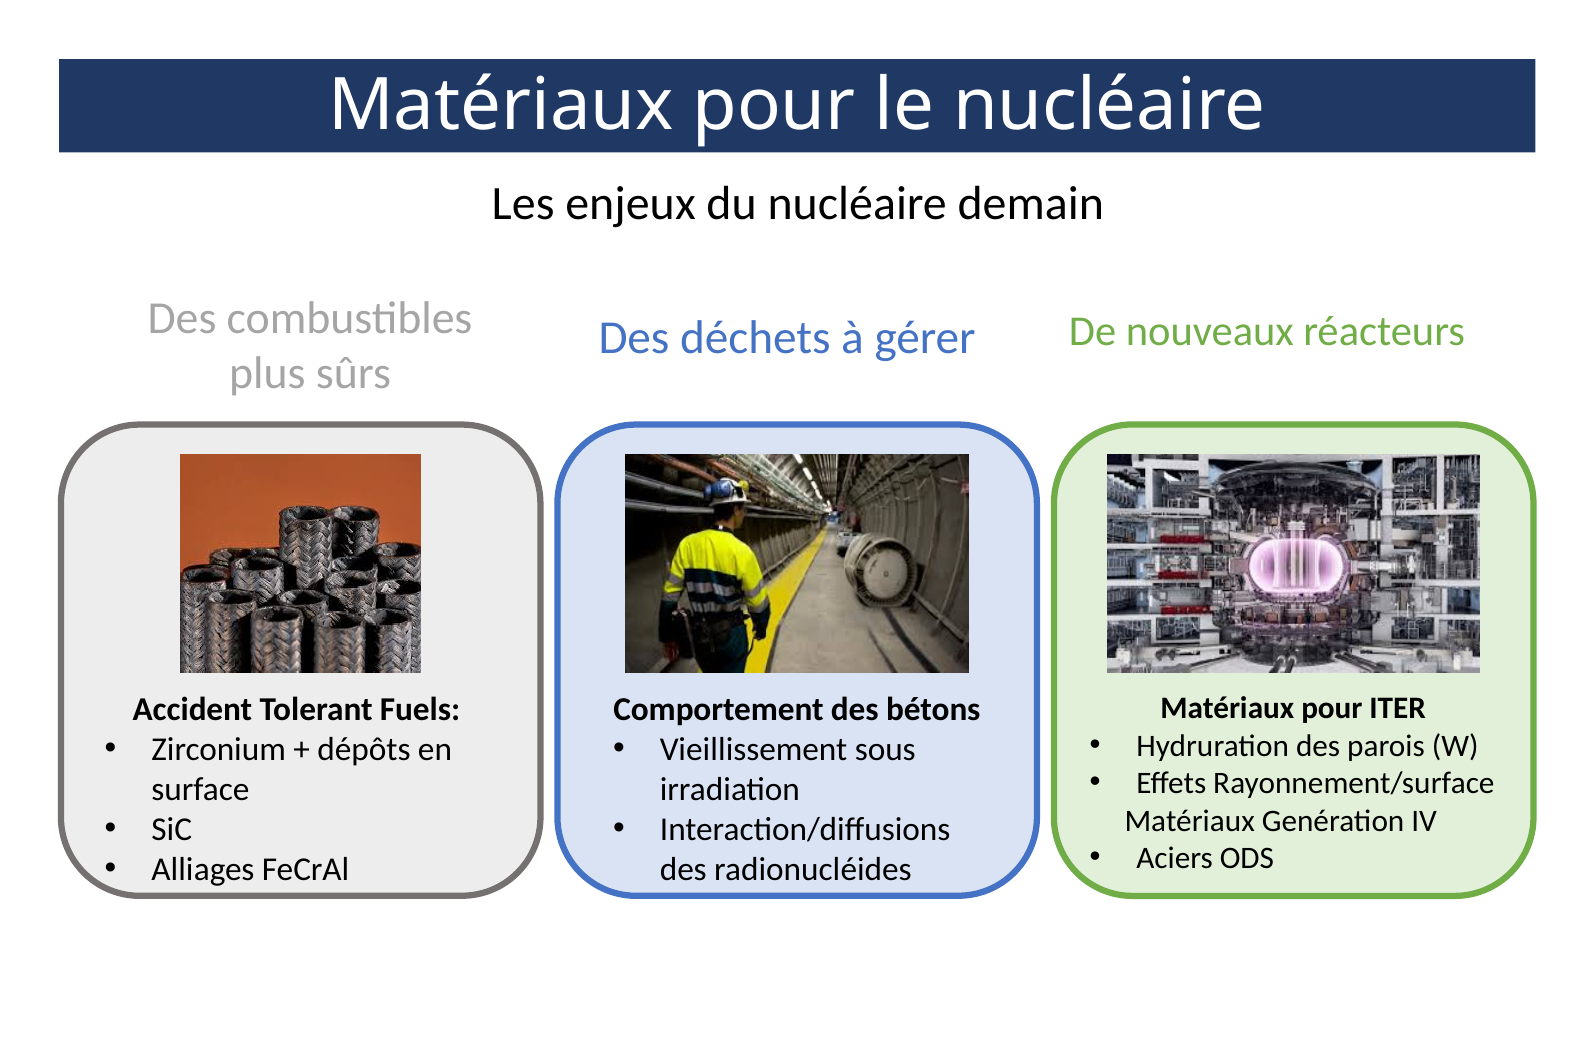

# Matériaux pour le nucléaire
Les enjeux du nucléaire demain
Des combustibles
plus sûrs
De nouveaux réacteurs
Des déchets à gérer
Accident Tolerant Fuels:
Zirconium + dépôts en surface
SiC
Alliages FeCrAl
Comportement des bétons
Vieillissement sous irradiation
Interaction/diffusions des radionucléides
Matériaux pour ITER
Hydruration des parois (W)
Effets Rayonnement/surface
 Matériaux Genération IV
Aciers ODS